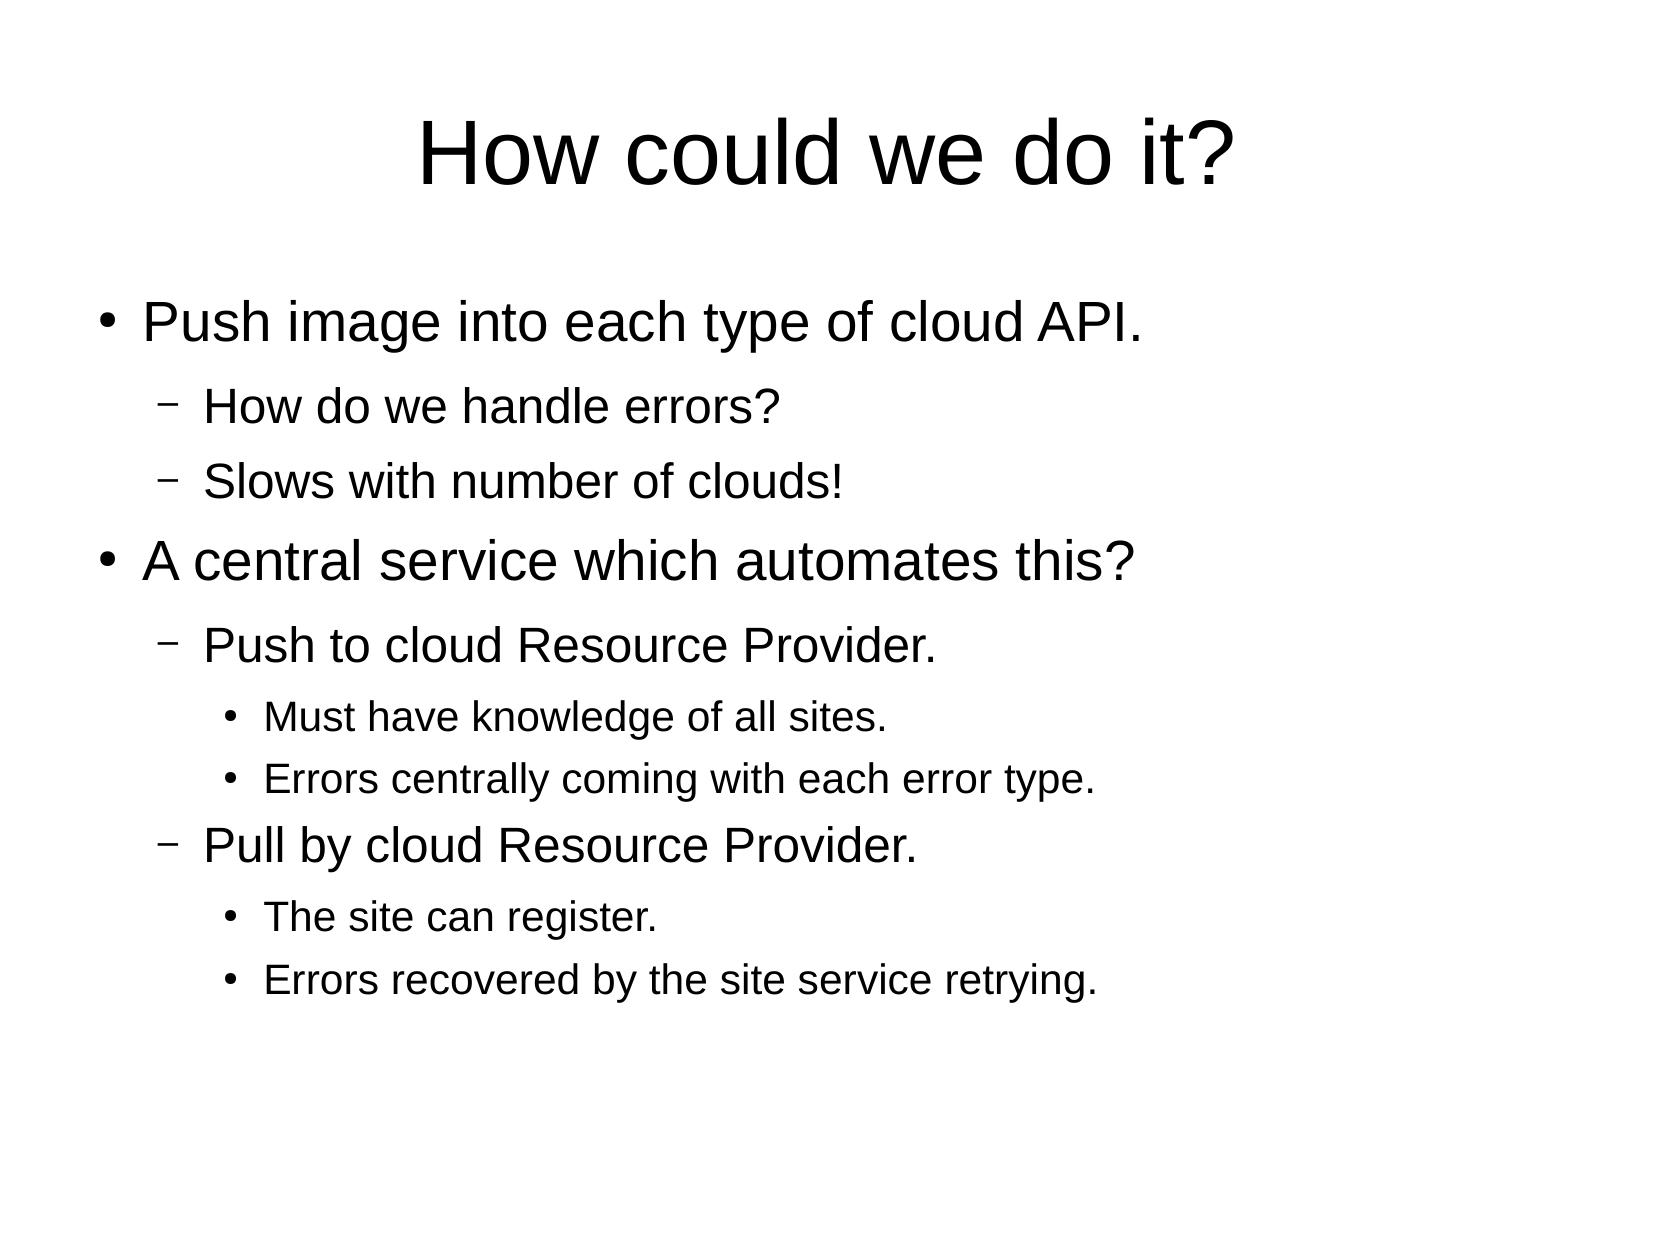

# How could we do it?
Push image into each type of cloud API.
How do we handle errors?
Slows with number of clouds!
A central service which automates this?
Push to cloud Resource Provider.
Must have knowledge of all sites.
Errors centrally coming with each error type.
Pull by cloud Resource Provider.
The site can register.
Errors recovered by the site service retrying.